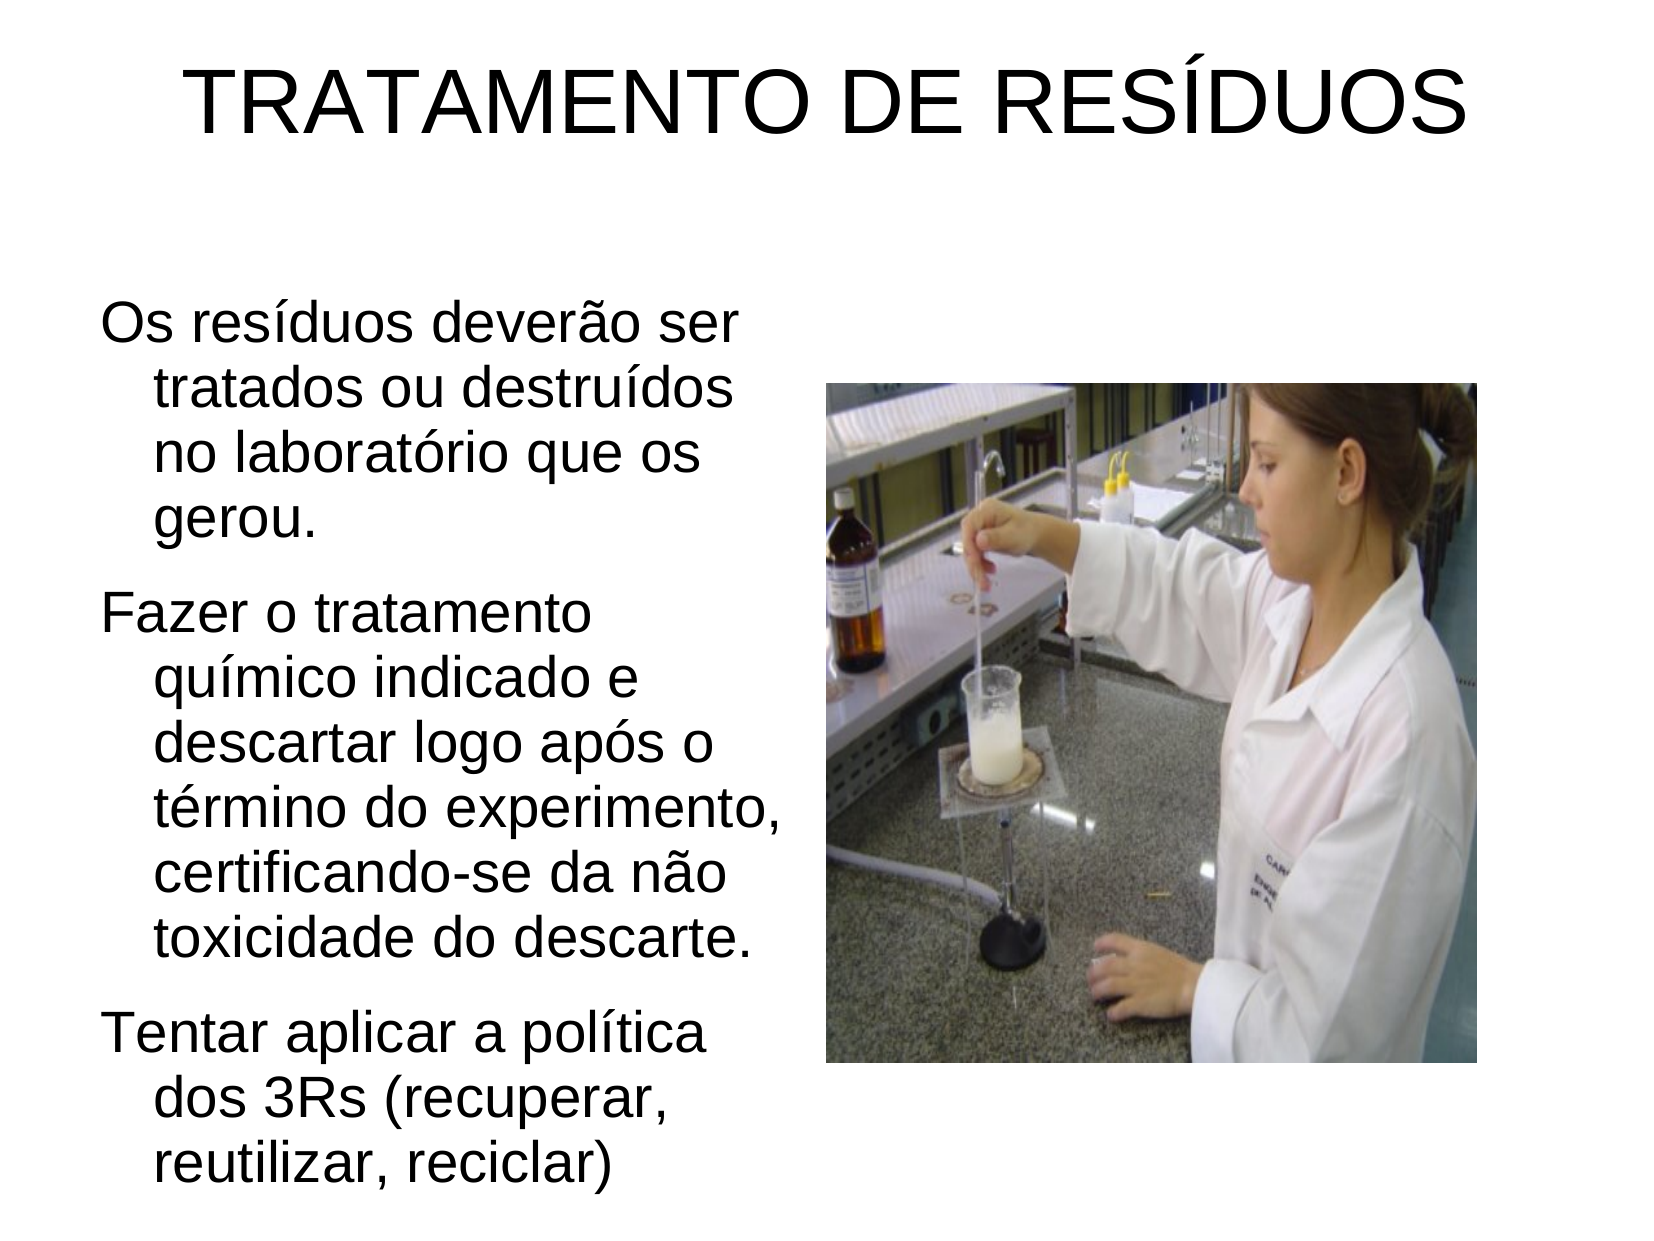

# TRATAMENTO DE RESÍDUOS
Os resíduos deverão ser tratados ou destruídos no laboratório que os gerou.
Fazer o tratamento químico indicado e descartar logo após o término do experimento, certificando-se da não toxicidade do descarte.
Tentar aplicar a política dos 3Rs (recuperar, reutilizar, reciclar)